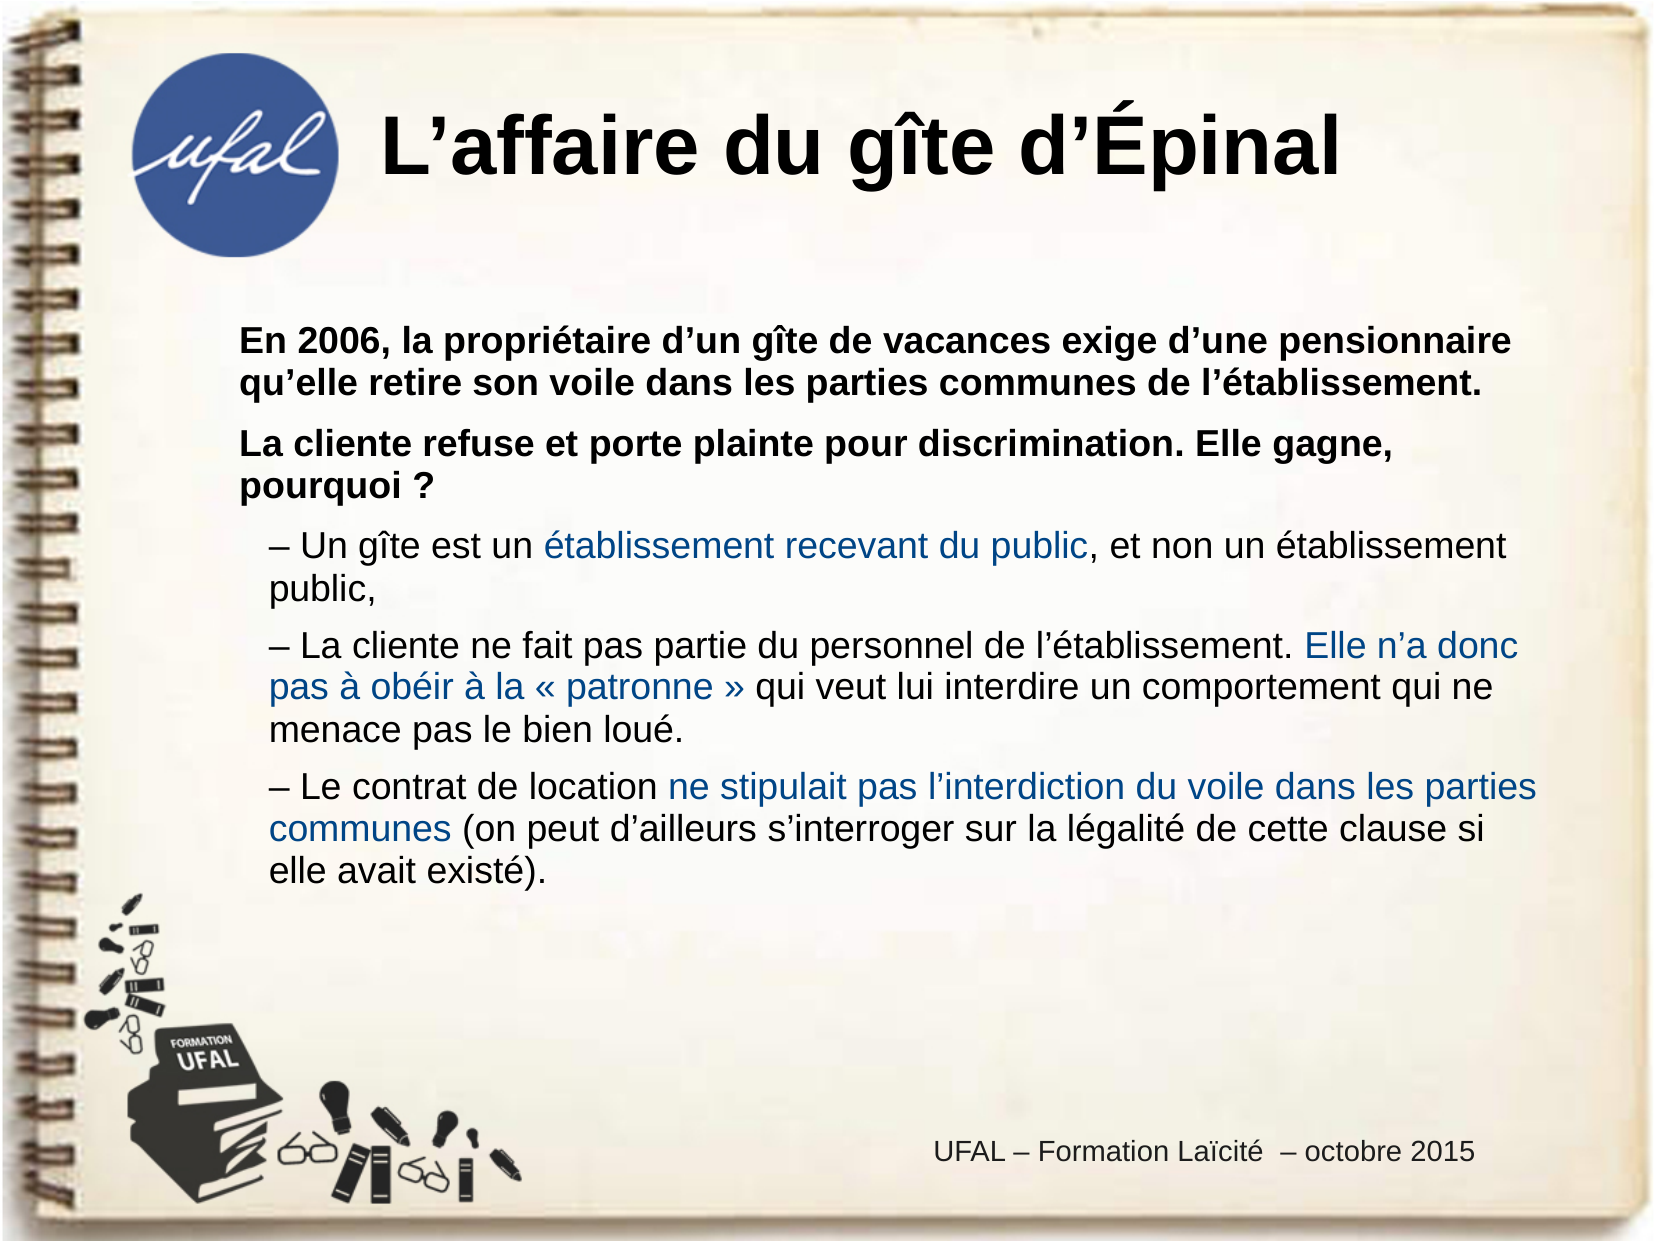

L’affaire du gîte d’Épinal
En 2006, la propriétaire d’un gîte de vacances exige d’une pensionnaire qu’elle retire son voile dans les parties communes de l’établissement.
La cliente refuse et porte plainte pour discrimination. Elle gagne, pourquoi ?
– Un gîte est un établissement recevant du public, et non un établissement public,
– La cliente ne fait pas partie du personnel de l’établissement. Elle n’a donc pas à obéir à la « patronne » qui veut lui interdire un comportement qui ne menace pas le bien loué.
– Le contrat de location ne stipulait pas l’interdiction du voile dans les parties communes (on peut d’ailleurs s’interroger sur la légalité de cette clause si elle avait existé).
UFAL – Formation Laïcité – octobre 2015